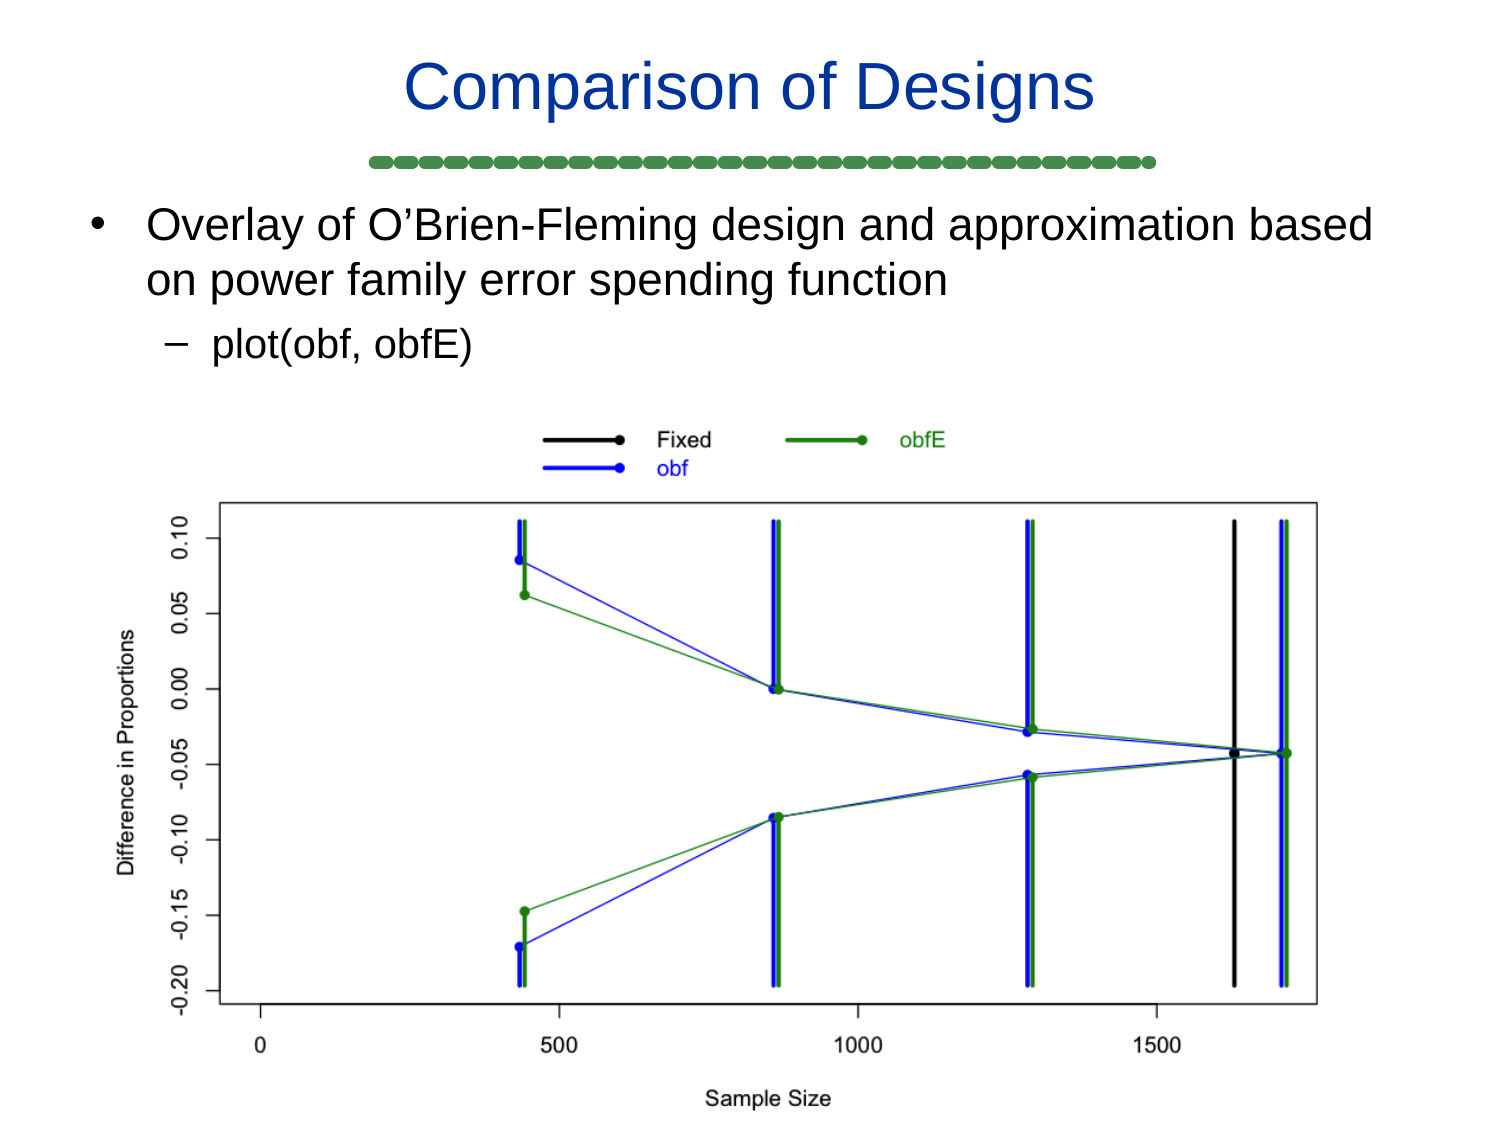

# Comparison of Designs
Overlay of O’Brien-Fleming design and approximation based on power family error spending function
plot(obf, obfE)
98